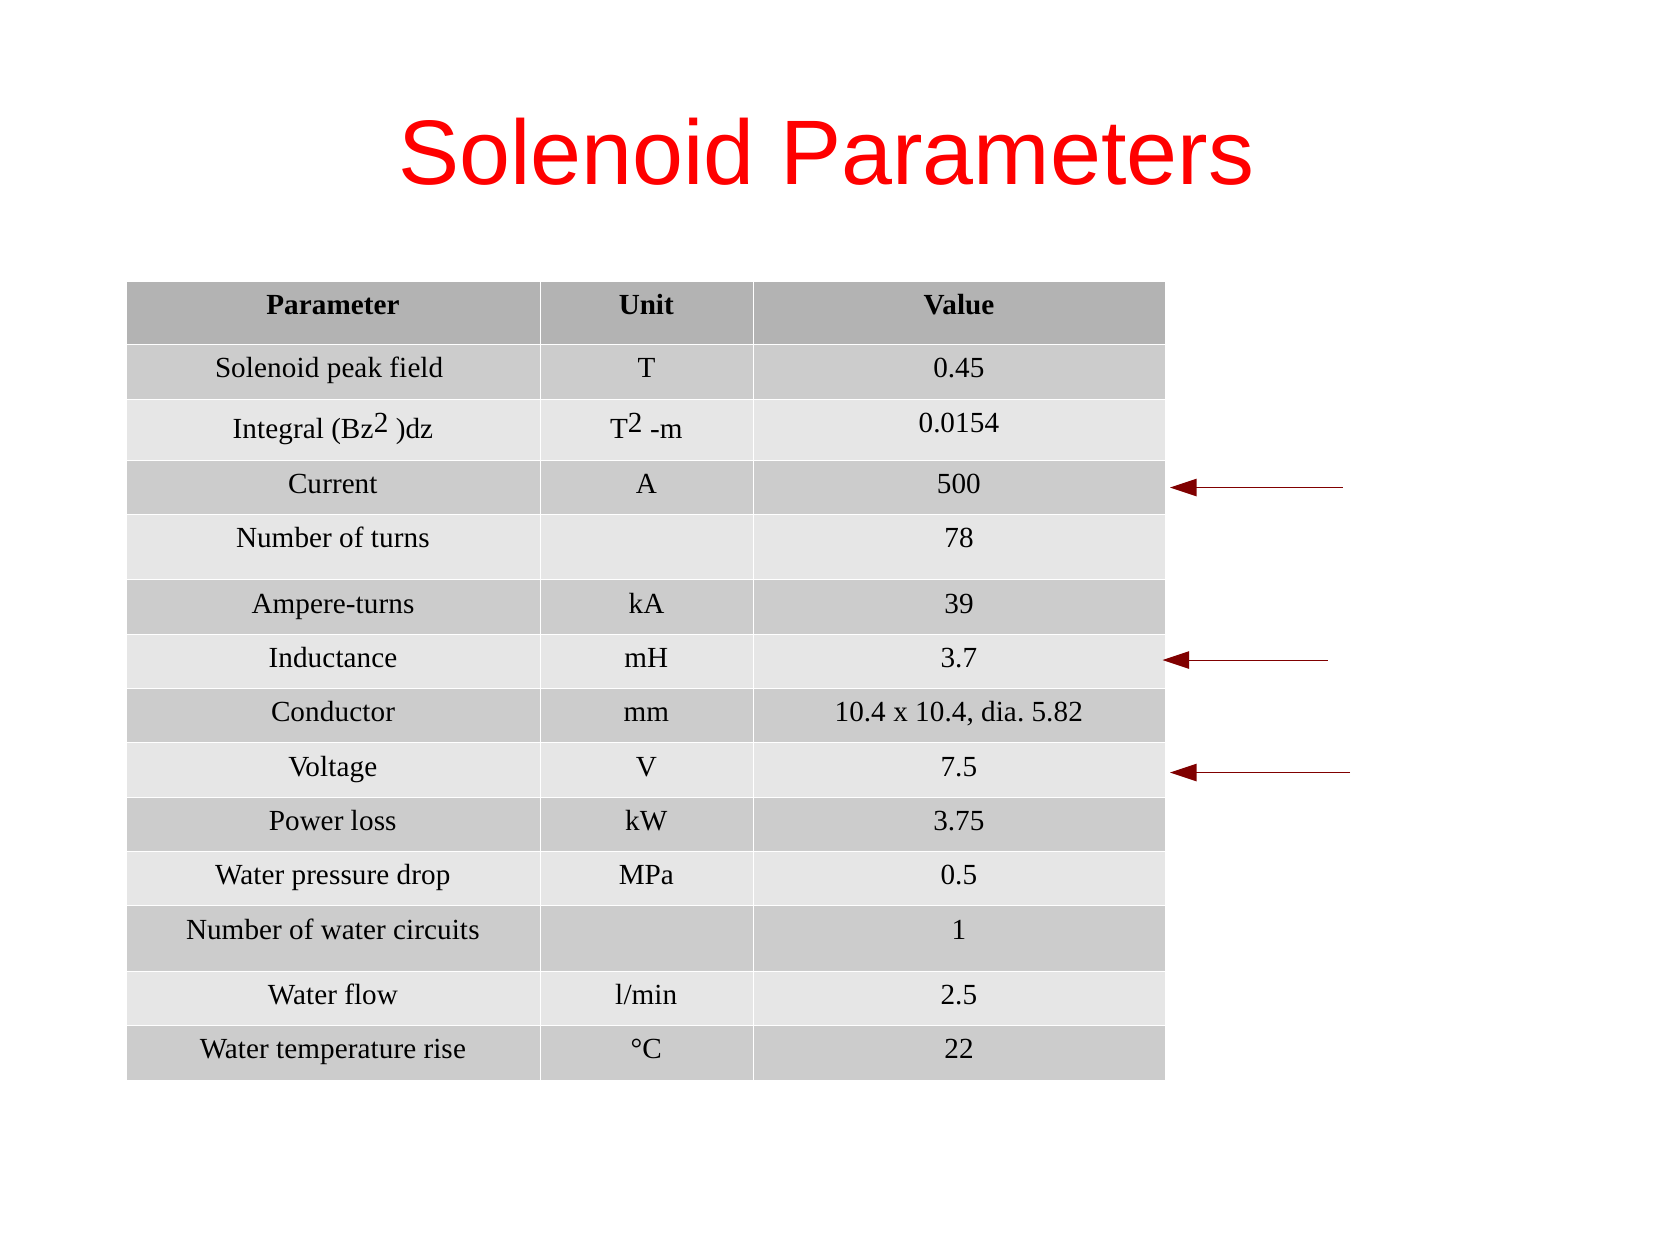

# Solenoid Parameters
| Parameter | Unit | Value |
| --- | --- | --- |
| Solenoid peak field | T | 0.45 |
| Integral (Bz2 )dz | T2 -m | 0.0154 |
| Current | A | 500 |
| Number of turns | | 78 |
| Ampere-turns | kA | 39 |
| Inductance | mH | 3.7 |
| Conductor | mm | 10.4 x 10.4, dia. 5.82 |
| Voltage | V | 7.5 |
| Power loss | kW | 3.75 |
| Water pressure drop | MPa | 0.5 |
| Number of water circuits | | 1 |
| Water flow | l/min | 2.5 |
| Water temperature rise | °C | 22 |